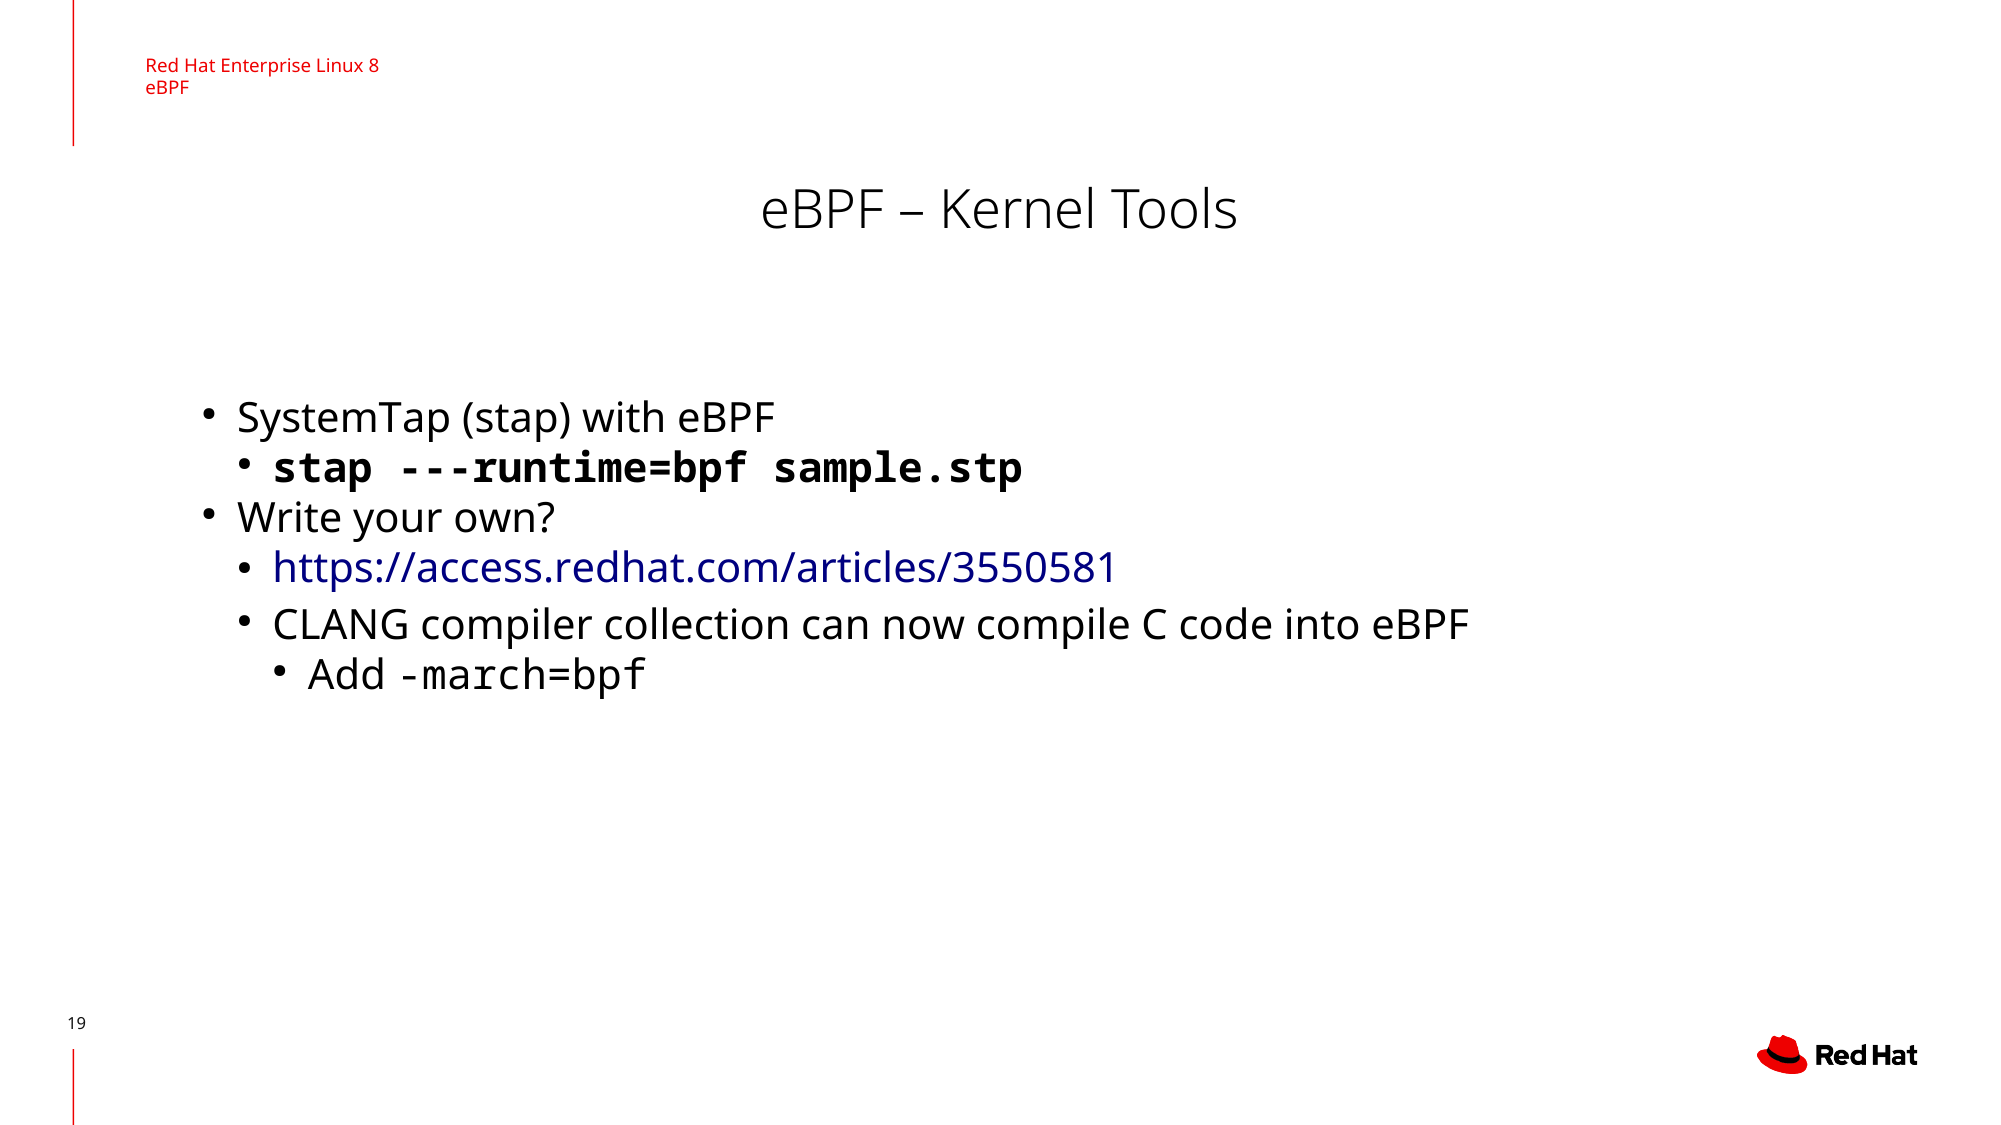

Red Hat Enterprise Linux 8
eBPF
# eBPF – Kernel Tools
SystemTap (stap) with eBPF
stap ---runtime=bpf sample.stp
Write your own?
https://access.redhat.com/articles/3550581
CLANG compiler collection can now compile C code into eBPF
Add -march=bpf
19